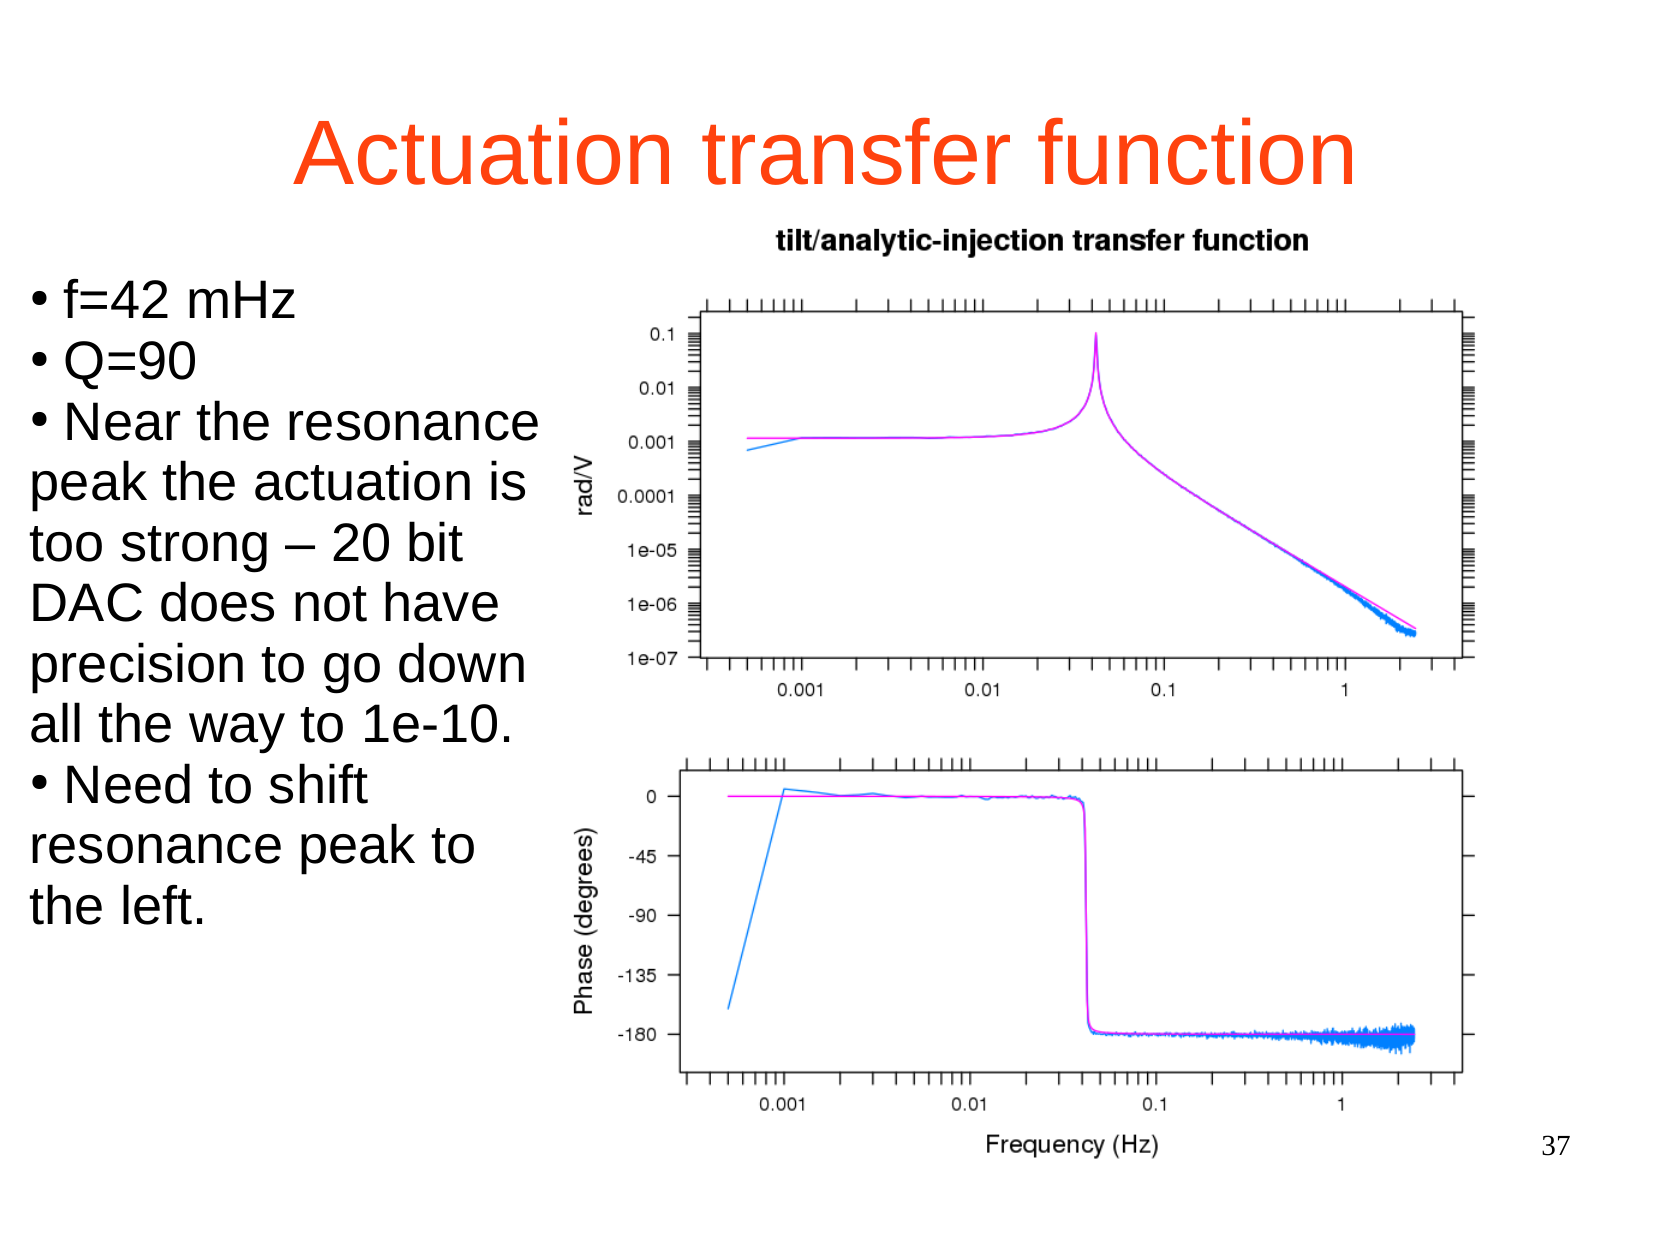

# Actuation transfer function
 f=42 mHz
 Q=90
 Near the resonance peak the actuation is too strong – 20 bit DAC does not have precision to go down all the way to 1e-10.
 Need to shift resonance peak to the left.
37